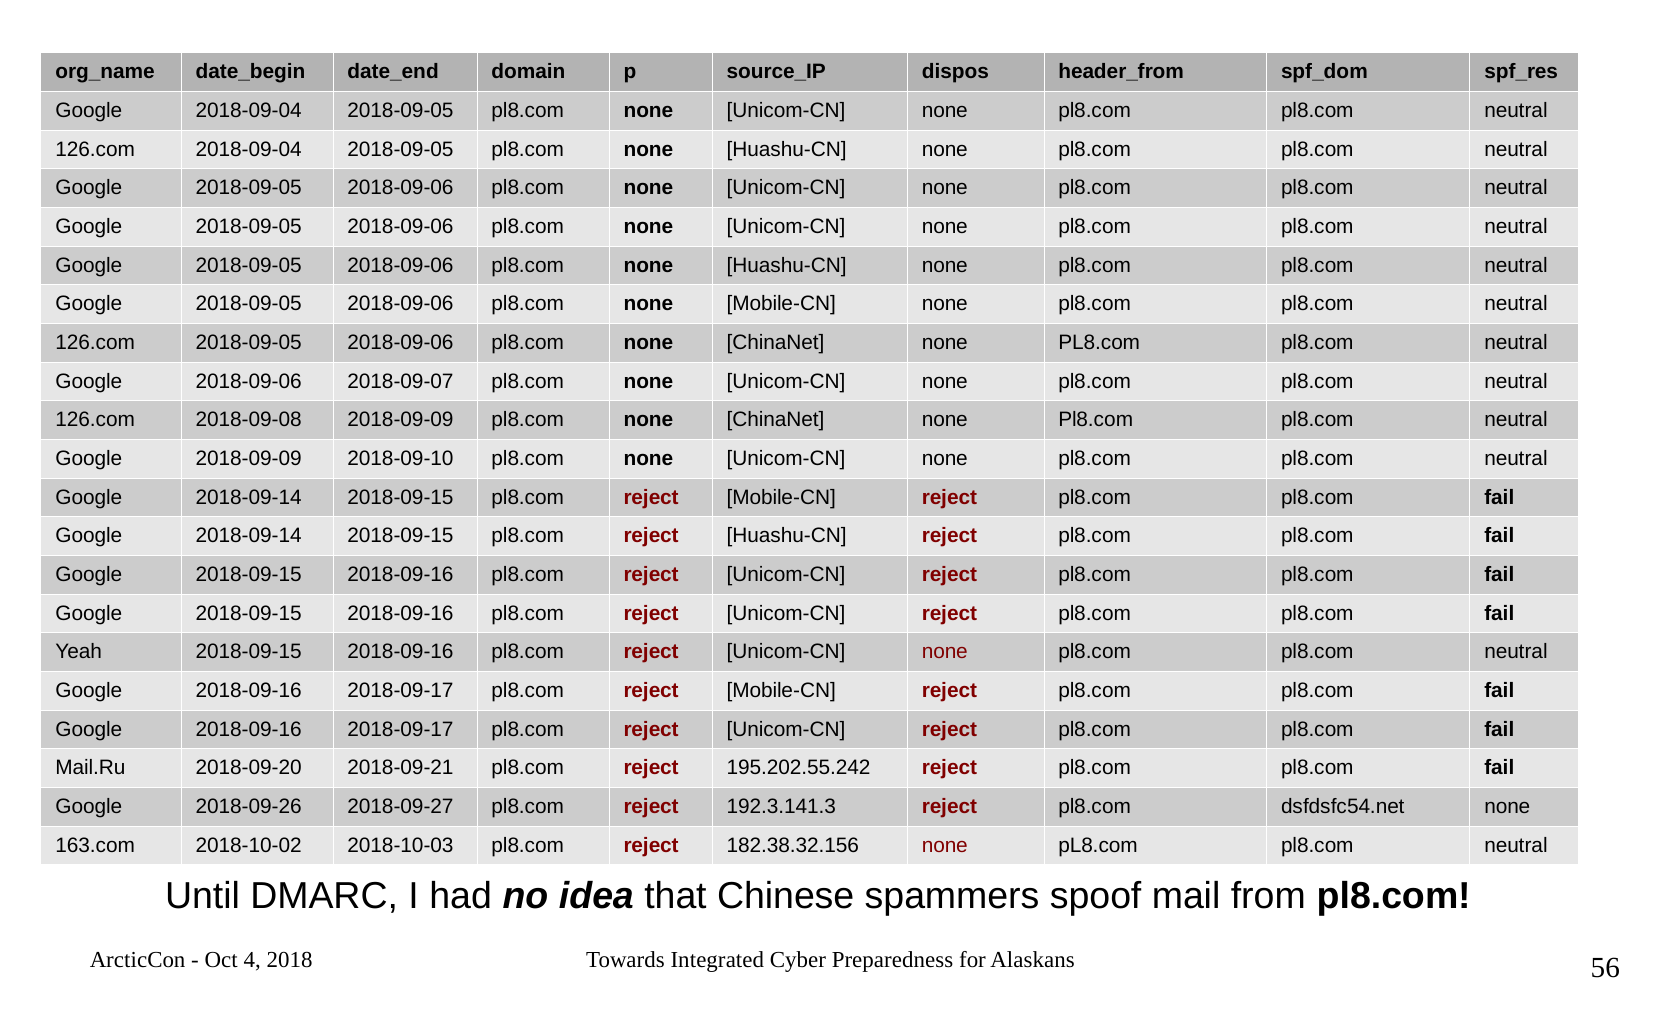

| org\_name | date\_begin | date\_end | domain | p | source\_IP | dispos | header\_from | spf\_dom | spf\_res |
| --- | --- | --- | --- | --- | --- | --- | --- | --- | --- |
| Google | 2018-09-04 | 2018-09-05 | pl8.com | none | [Unicom-CN] | none | pl8.com | pl8.com | neutral |
| 126.com | 2018-09-04 | 2018-09-05 | pl8.com | none | [Huashu-CN] | none | pl8.com | pl8.com | neutral |
| Google | 2018-09-05 | 2018-09-06 | pl8.com | none | [Unicom-CN] | none | pl8.com | pl8.com | neutral |
| Google | 2018-09-05 | 2018-09-06 | pl8.com | none | [Unicom-CN] | none | pl8.com | pl8.com | neutral |
| Google | 2018-09-05 | 2018-09-06 | pl8.com | none | [Huashu-CN] | none | pl8.com | pl8.com | neutral |
| Google | 2018-09-05 | 2018-09-06 | pl8.com | none | [Mobile-CN] | none | pl8.com | pl8.com | neutral |
| 126.com | 2018-09-05 | 2018-09-06 | pl8.com | none | [ChinaNet] | none | PL8.com | pl8.com | neutral |
| Google | 2018-09-06 | 2018-09-07 | pl8.com | none | [Unicom-CN] | none | pl8.com | pl8.com | neutral |
| 126.com | 2018-09-08 | 2018-09-09 | pl8.com | none | [ChinaNet] | none | Pl8.com | pl8.com | neutral |
| Google | 2018-09-09 | 2018-09-10 | pl8.com | none | [Unicom-CN] | none | pl8.com | pl8.com | neutral |
| Google | 2018-09-14 | 2018-09-15 | pl8.com | reject | [Mobile-CN] | reject | pl8.com | pl8.com | fail |
| Google | 2018-09-14 | 2018-09-15 | pl8.com | reject | [Huashu-CN] | reject | pl8.com | pl8.com | fail |
| Google | 2018-09-15 | 2018-09-16 | pl8.com | reject | [Unicom-CN] | reject | pl8.com | pl8.com | fail |
| Google | 2018-09-15 | 2018-09-16 | pl8.com | reject | [Unicom-CN] | reject | pl8.com | pl8.com | fail |
| Yeah | 2018-09-15 | 2018-09-16 | pl8.com | reject | [Unicom-CN] | none | pl8.com | pl8.com | neutral |
| Google | 2018-09-16 | 2018-09-17 | pl8.com | reject | [Mobile-CN] | reject | pl8.com | pl8.com | fail |
| Google | 2018-09-16 | 2018-09-17 | pl8.com | reject | [Unicom-CN] | reject | pl8.com | pl8.com | fail |
| Mail.Ru | 2018-09-20 | 2018-09-21 | pl8.com | reject | 195.202.55.242 | reject | pl8.com | pl8.com | fail |
| Google | 2018-09-26 | 2018-09-27 | pl8.com | reject | 192.3.141.3 | reject | pl8.com | dsfdsfc54.net | none |
| 163.com | 2018-10-02 | 2018-10-03 | pl8.com | reject | 182.38.32.156 | none | pL8.com | pl8.com | neutral |
Until DMARC, I had no idea that Chinese spammers spoof mail from pl8.com!